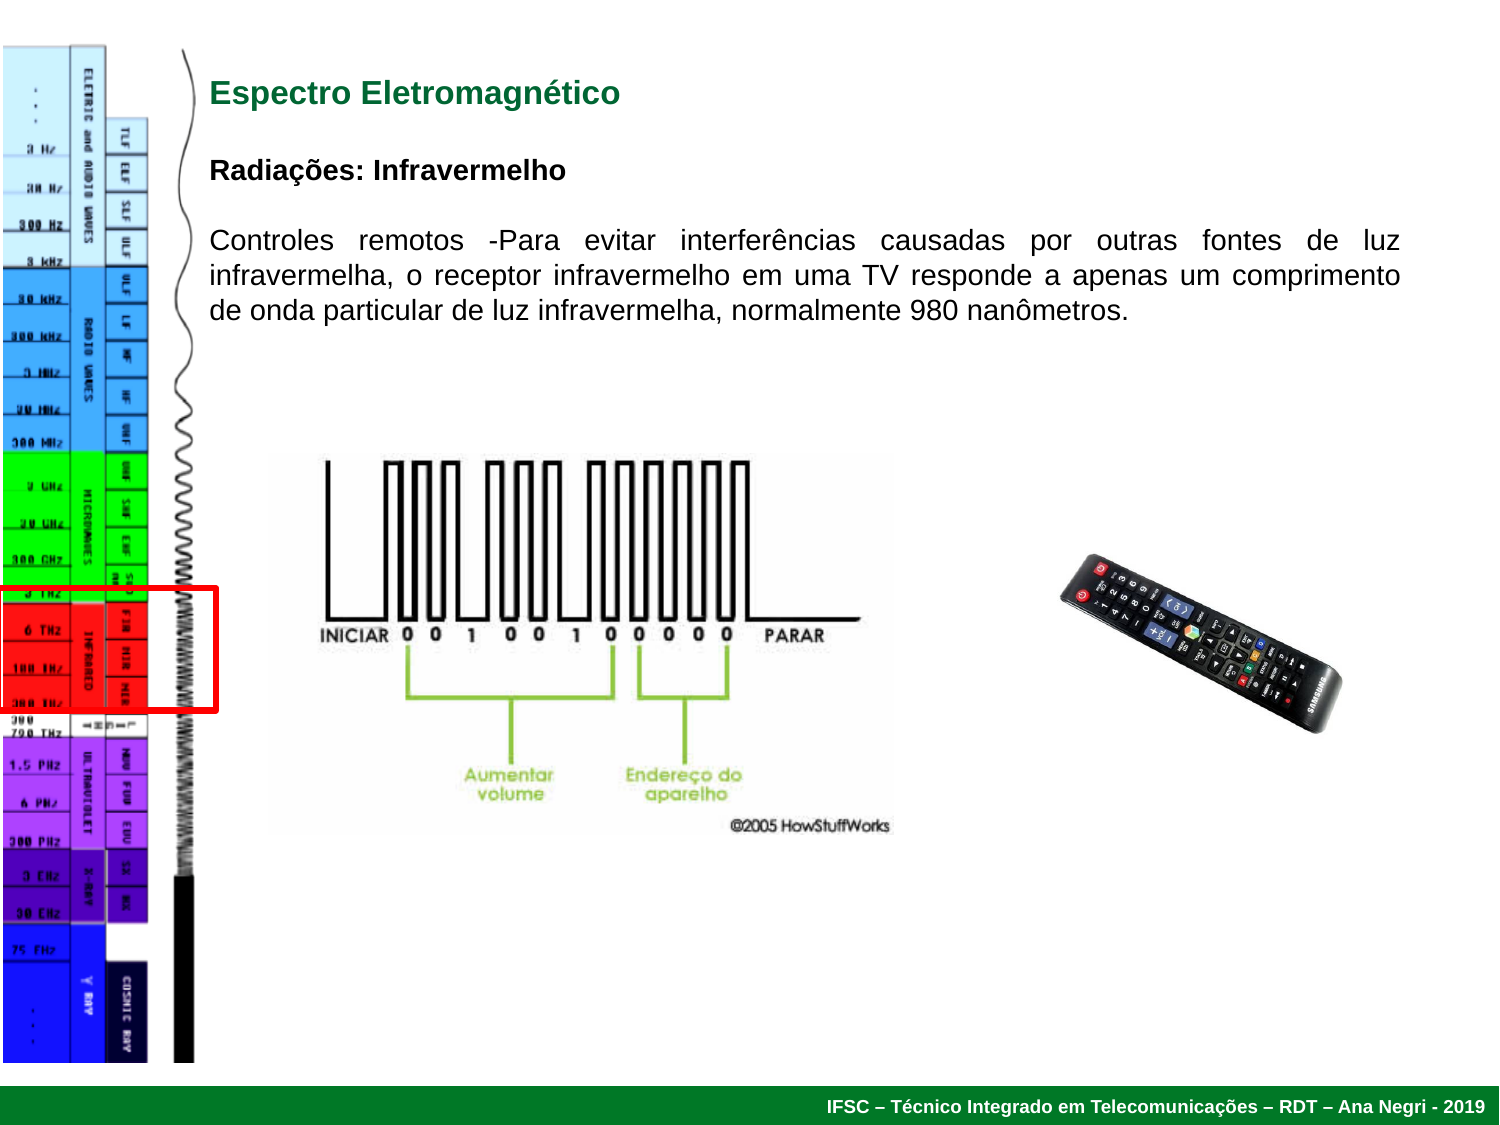

Espectro Eletromagnético
Radiações: Infravermelho
Controles remotos -Para evitar interferências causadas por outras fontes de luz infravermelha, o receptor infravermelho em uma TV responde a apenas um comprimento de onda particular de luz infravermelha, normalmente 980 nanômetros.
ção
IFSC – Técnico Integrado em Telecomunicações – RDT – Ana Negri - 2019